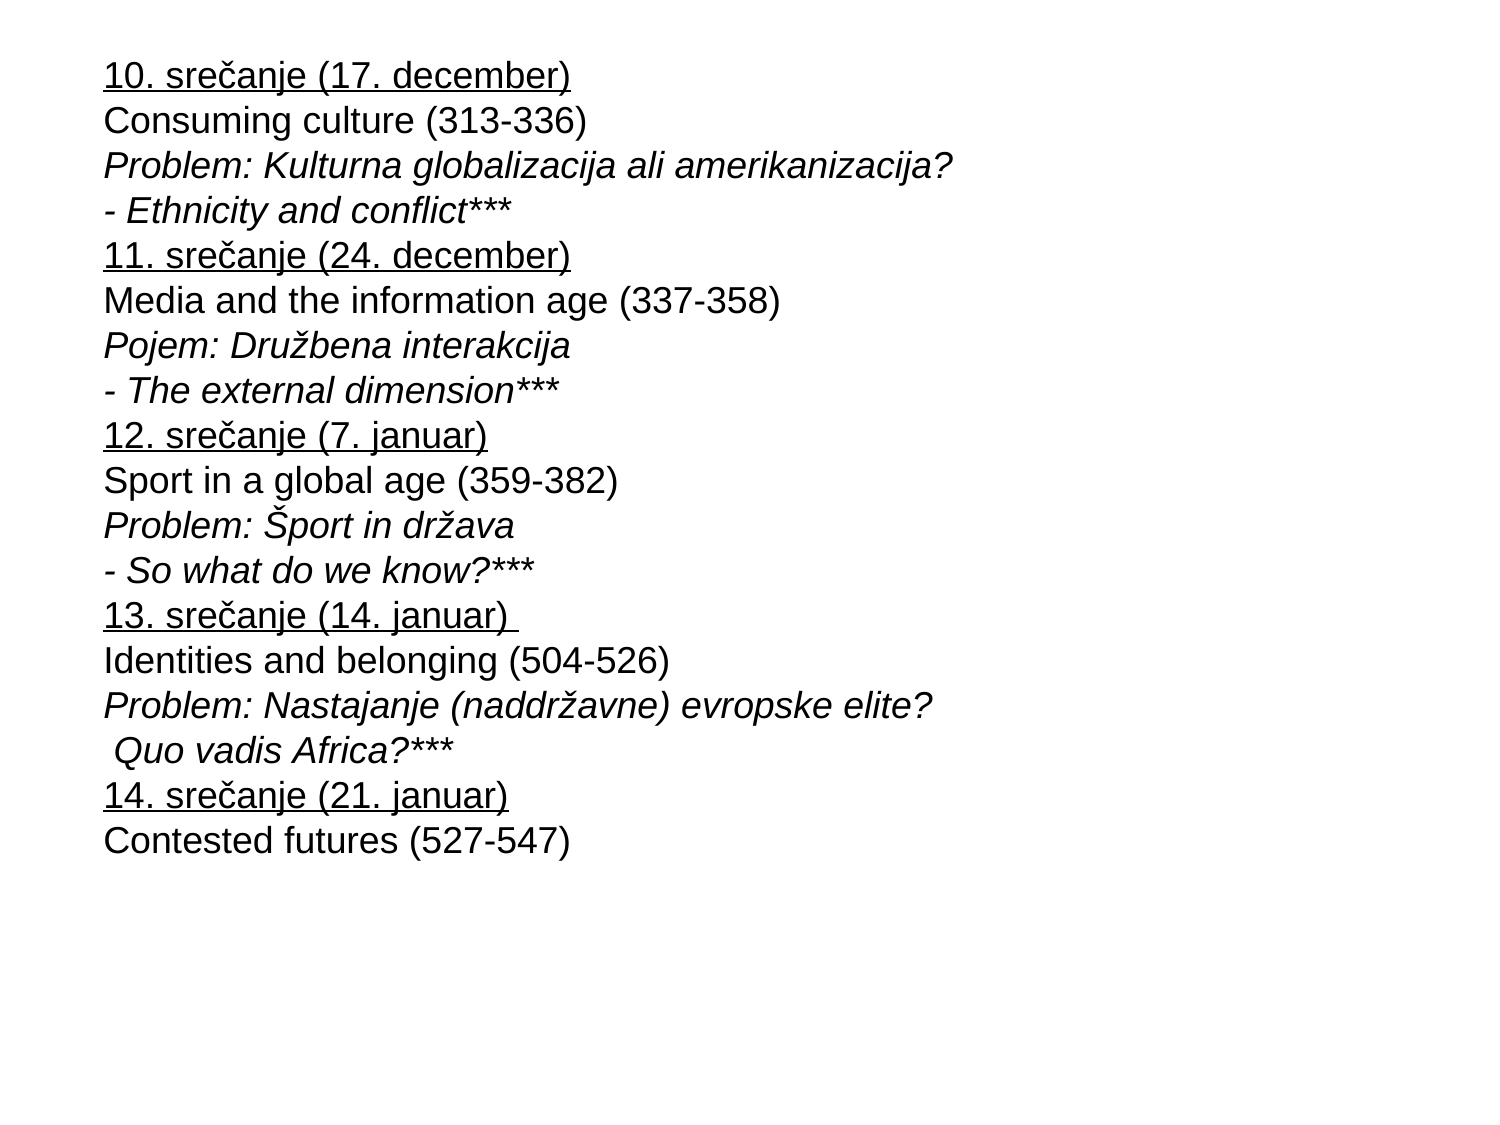

10. srečanje (17. december)
Consuming culture (313-336)
Problem: Kulturna globalizacija ali amerikanizacija?
- Ethnicity and conflict***
11. srečanje (24. december)
Media and the information age (337-358)
Pojem: Družbena interakcija
- The external dimension***
12. srečanje (7. januar)
Sport in a global age (359-382)
Problem: Šport in država
- So what do we know?***
13. srečanje (14. januar)
Identities and belonging (504-526)
Problem: Nastajanje (naddržavne) evropske elite?
 Quo vadis Africa?***
14. srečanje (21. januar)
Contested futures (527-547)